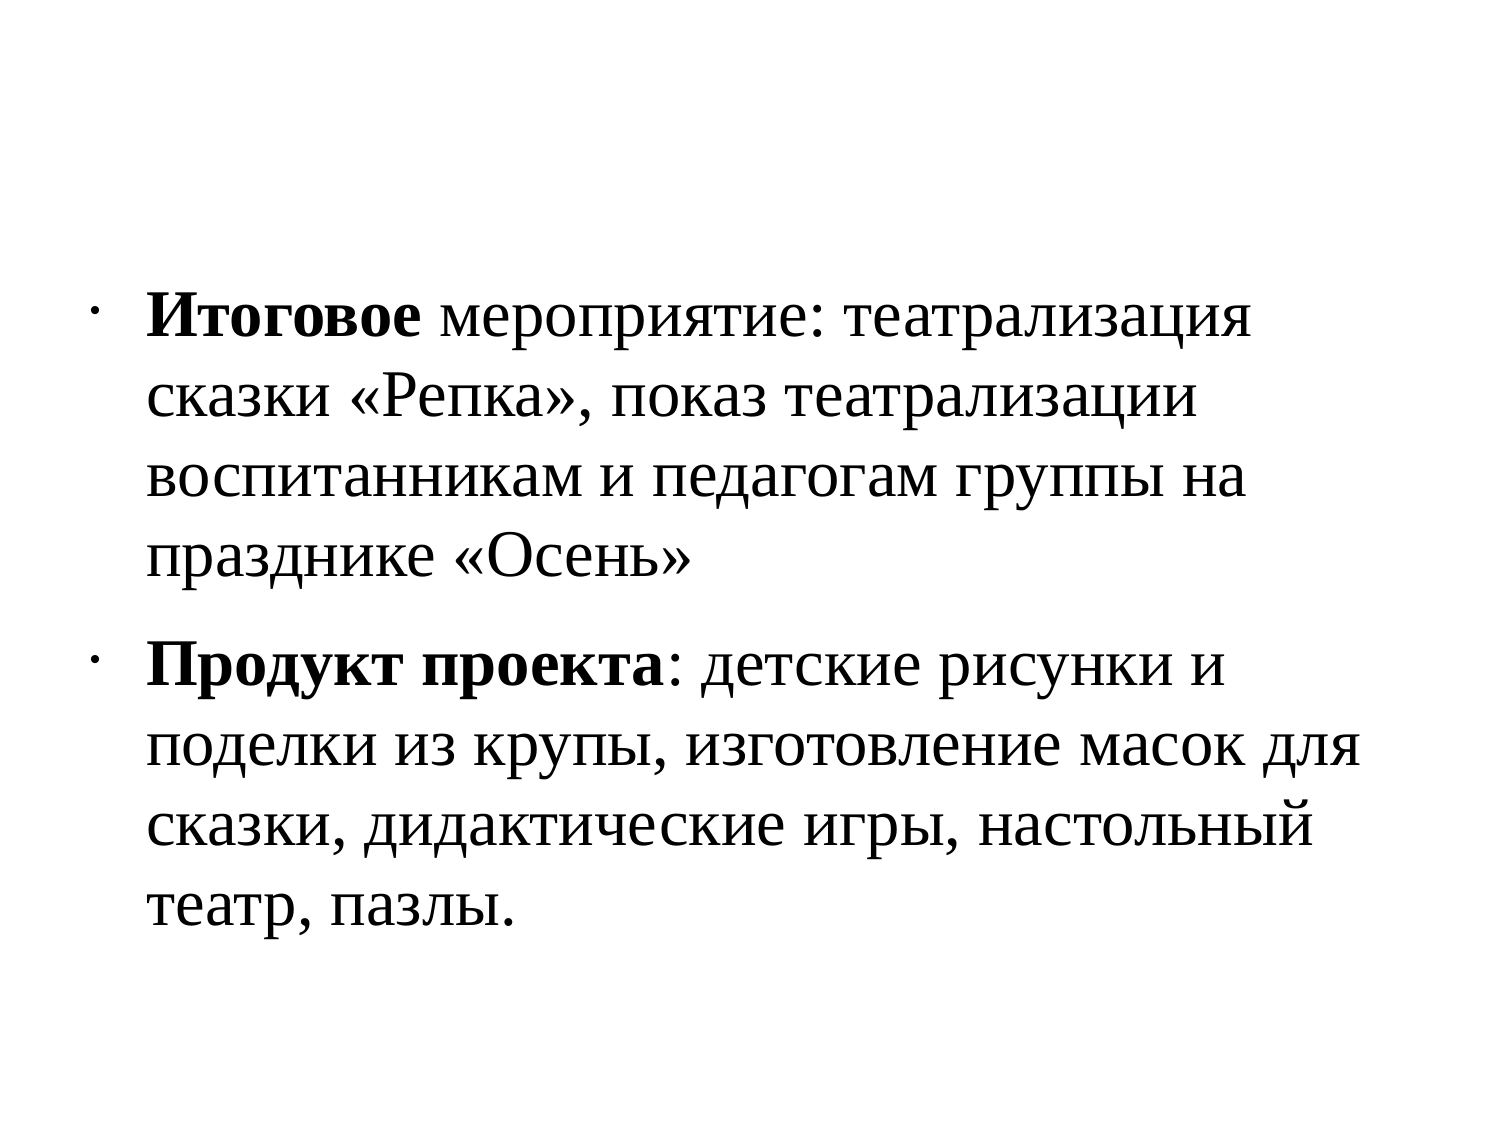

#
Итоговое мероприятие: театрализация сказки «Репка», показ театрализации воспитанникам и педагогам группы на празднике «Осень»
Продукт проекта: детские рисунки и поделки из крупы, изготовление масок для сказки, дидактические игры, настольный театр, пазлы.